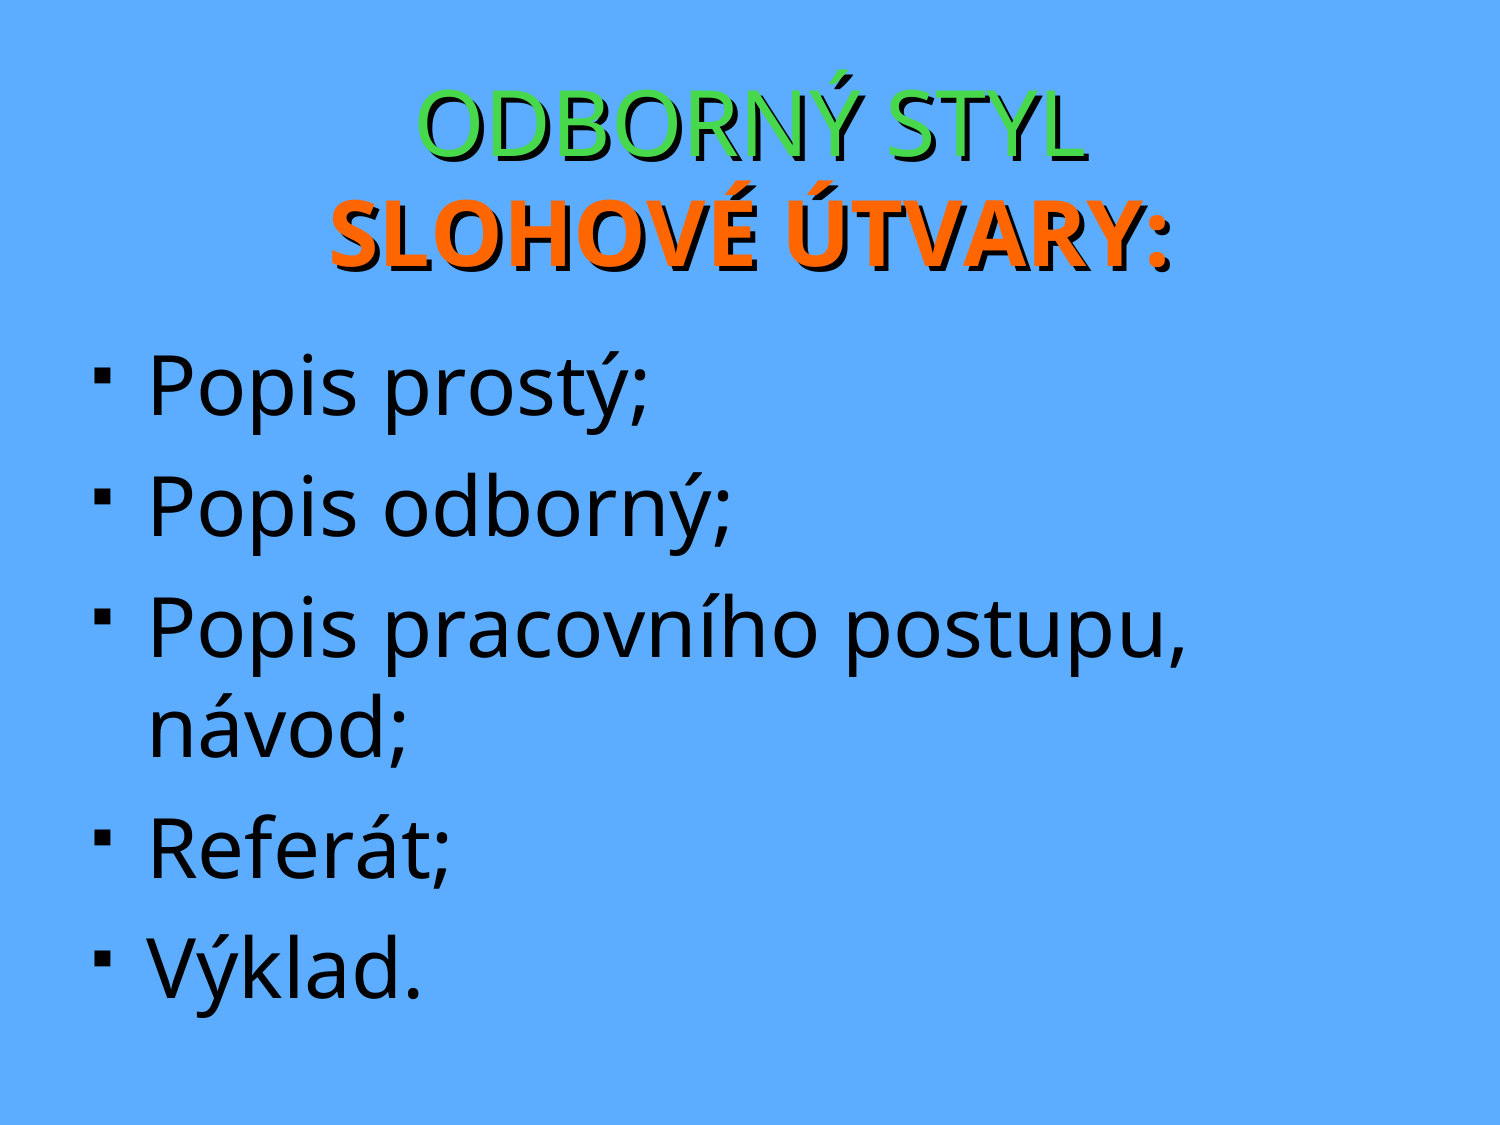

# ODBORNÝ STYL SLOHOVÉ ÚTVARY:
Popis prostý;
Popis odborný;
Popis pracovního postupu, návod;
Referát;
Výklad.